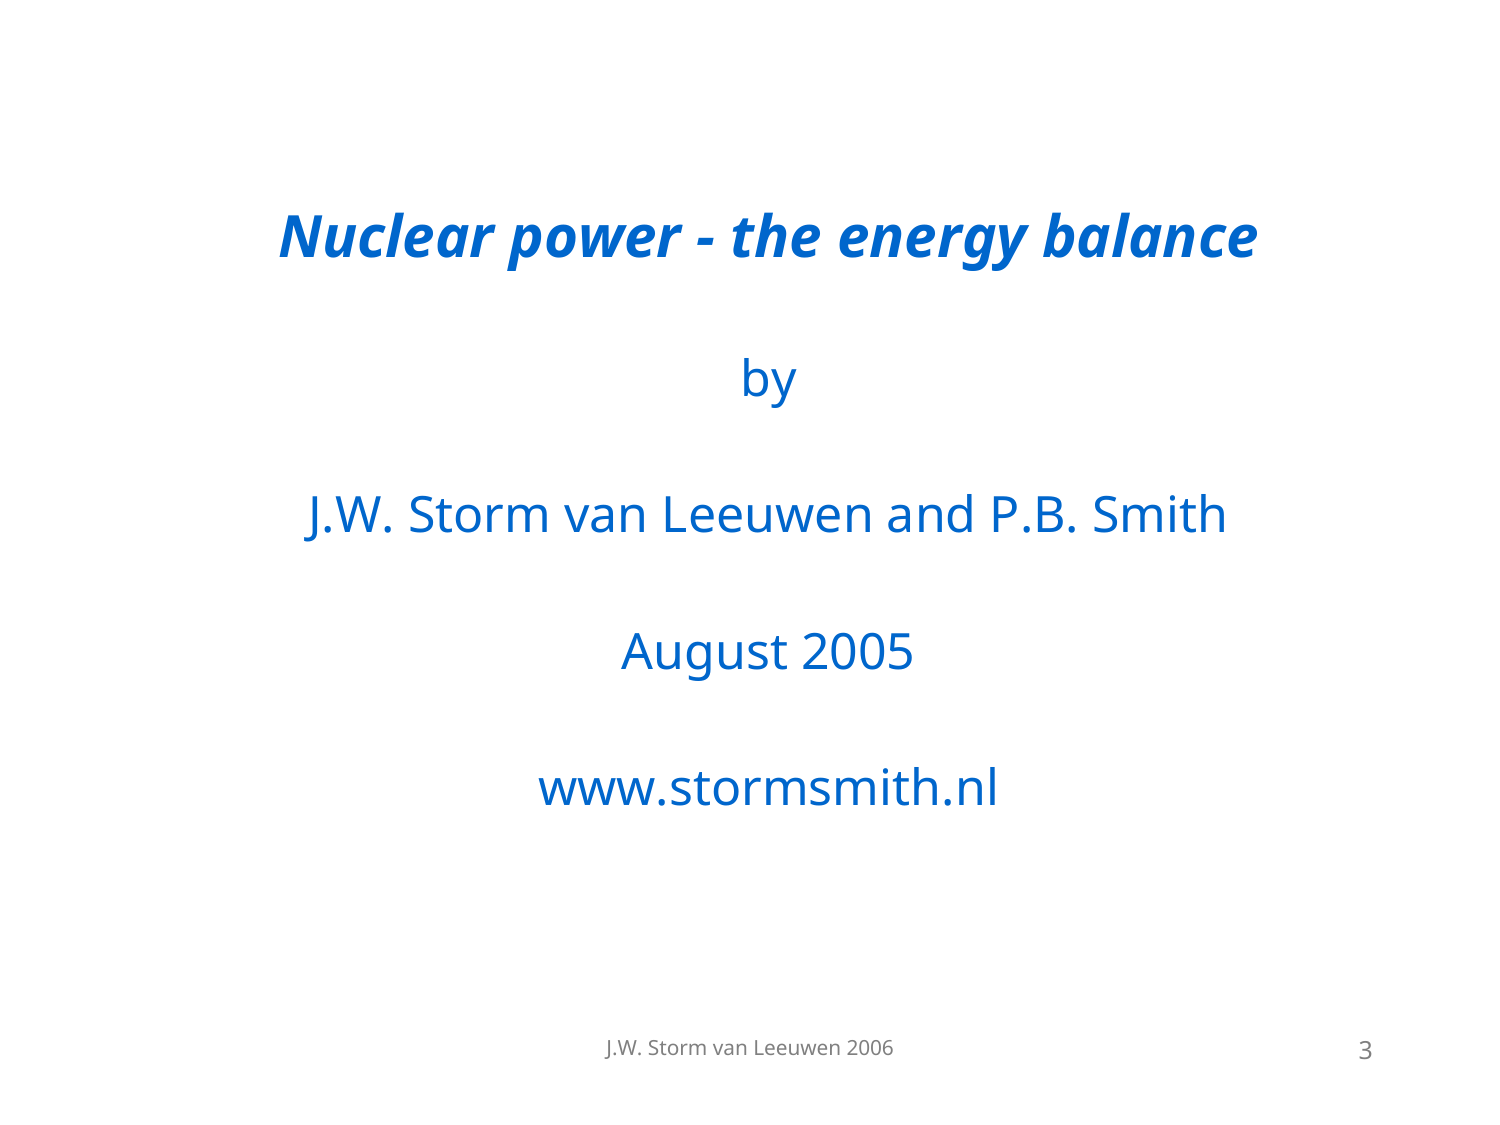

Nuclear power - the energy balance
by
J.W. Storm van Leeuwen and P.B. Smith
August 2005
www.stormsmith.nl
J.W. Storm van Leeuwen 2006
3